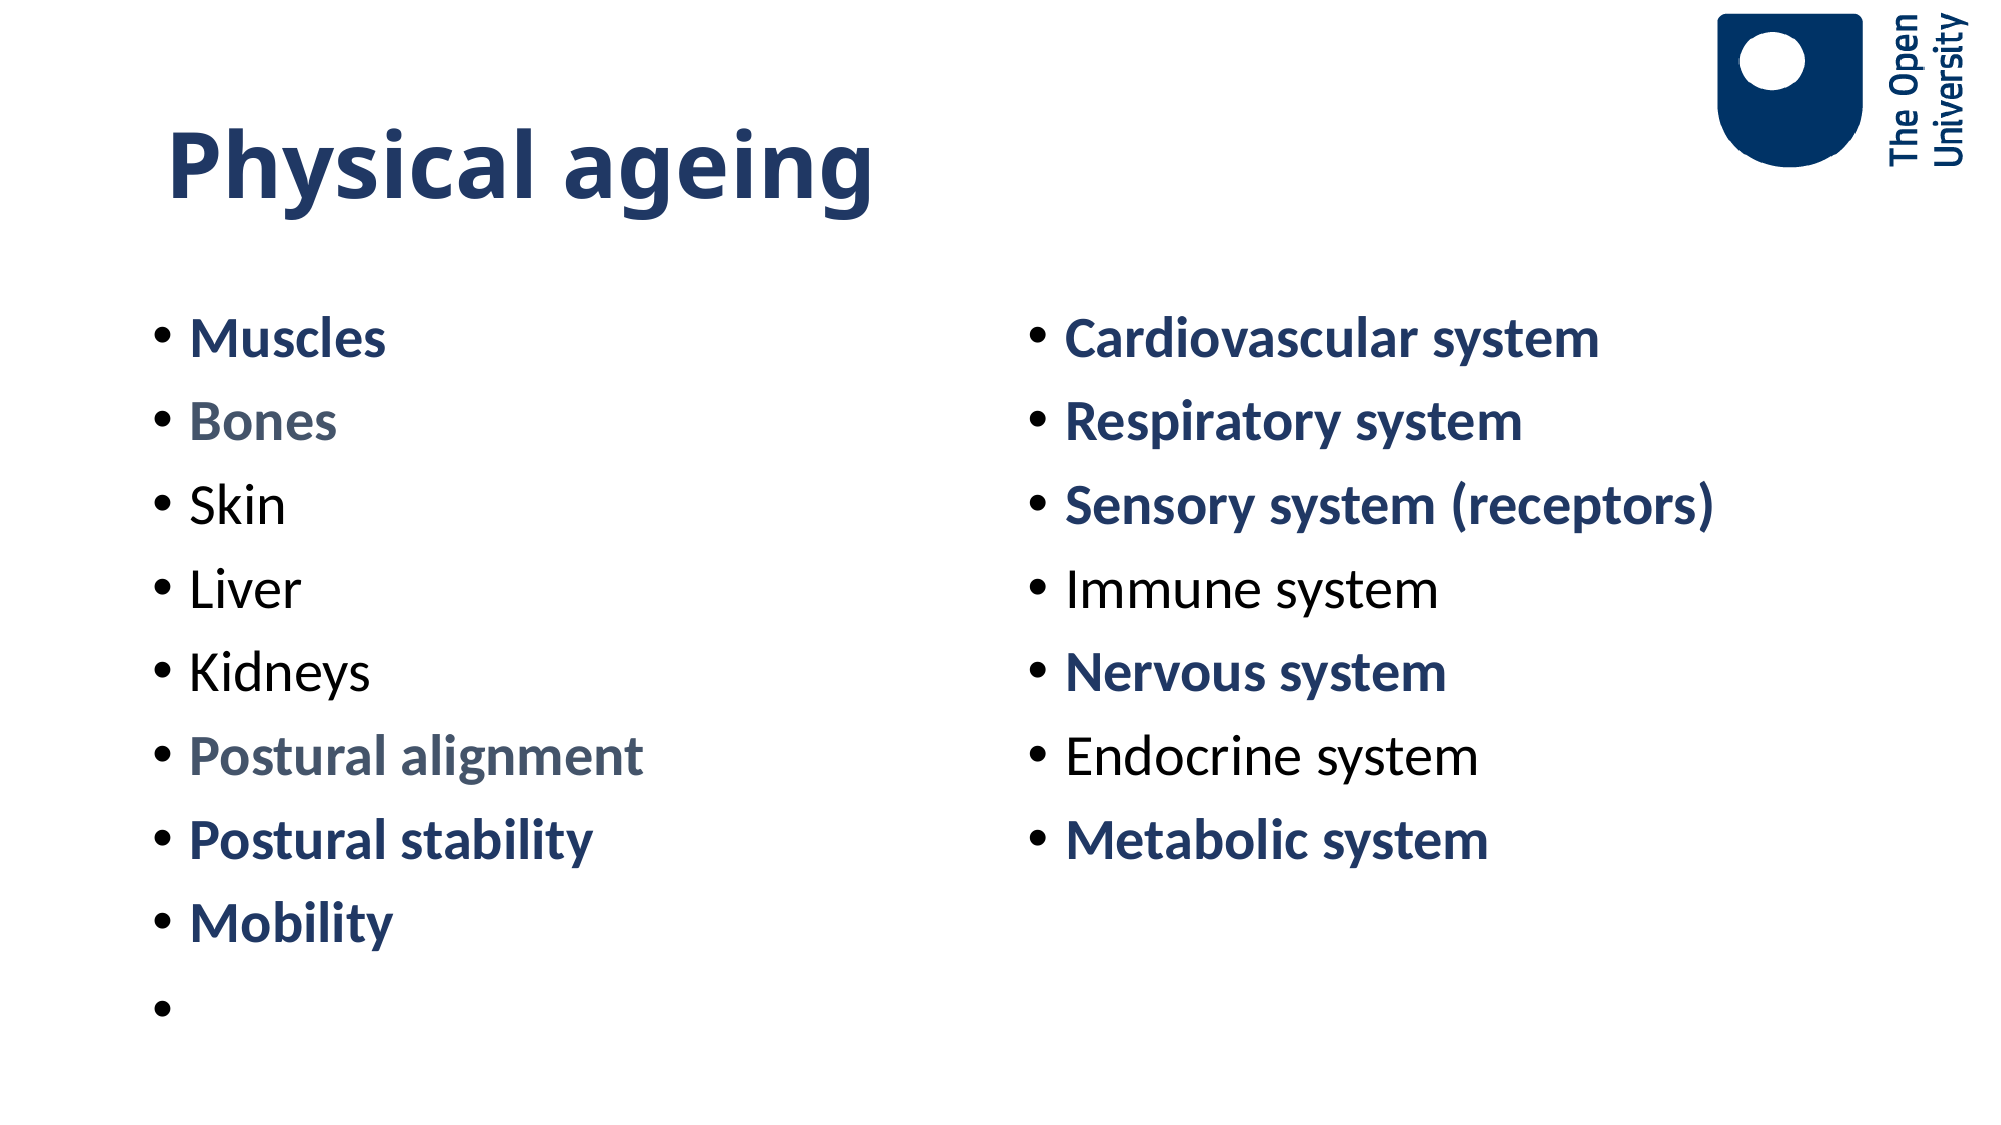

# Physical ageing
Muscles
Bones
Skin
Liver
Kidneys
Postural alignment
Postural stability
Mobility
Cardiovascular system
Respiratory system
Sensory system (receptors)
Immune system
Nervous system
Endocrine system
Metabolic system